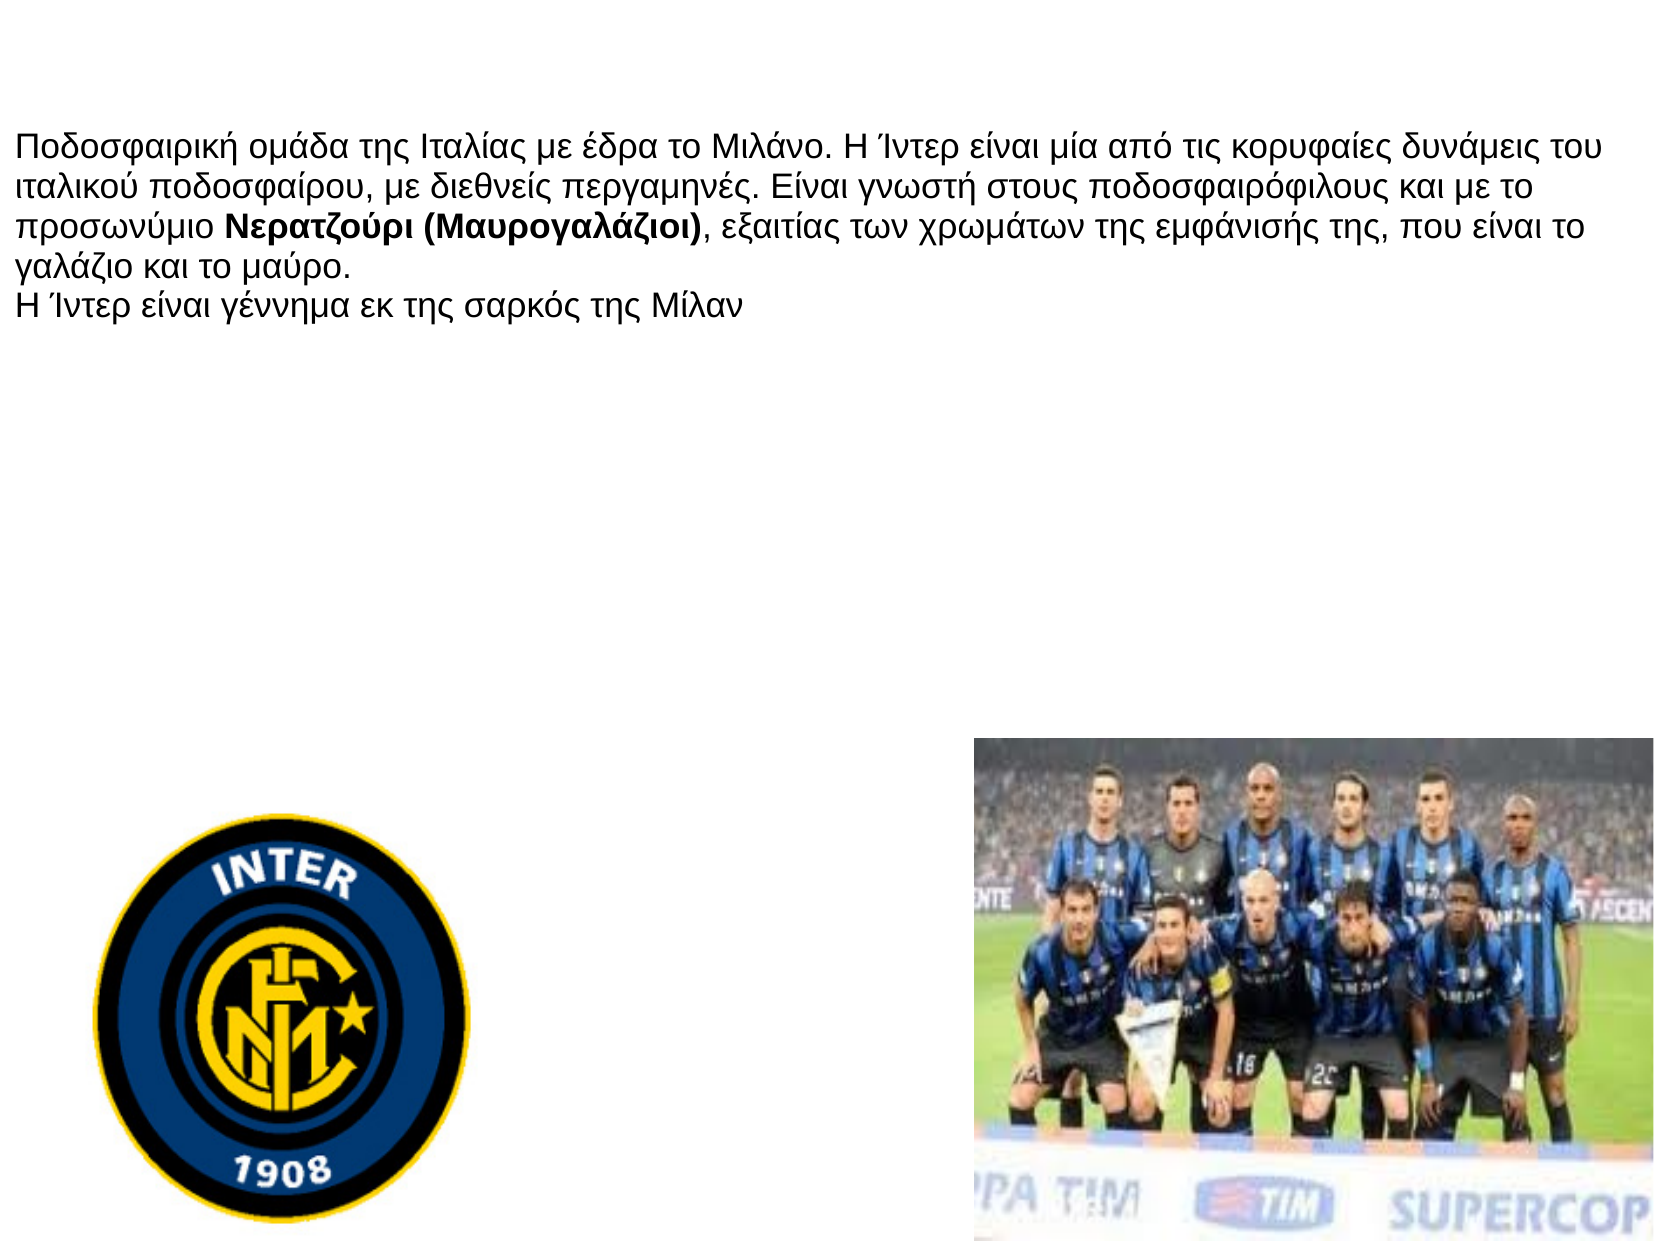

Ποδοσφαιρική ομάδα της Ιταλίας με έδρα το Μιλάνο. Η Ίντερ είναι μία από τις κορυφαίες δυνάμεις του ιταλικού ποδοσφαίρου, με διεθνείς περγαμηνές. Είναι γνωστή στους ποδοσφαιρόφιλους και με το προσωνύμιο Νερατζούρι (Μαυρογαλάζιοι), εξαιτίας των χρωμάτων της εμφάνισής της, που είναι το γαλάζιο και το μαύρο.
Η Ίντερ είναι γέννημα εκ της σαρκός της Μίλαν